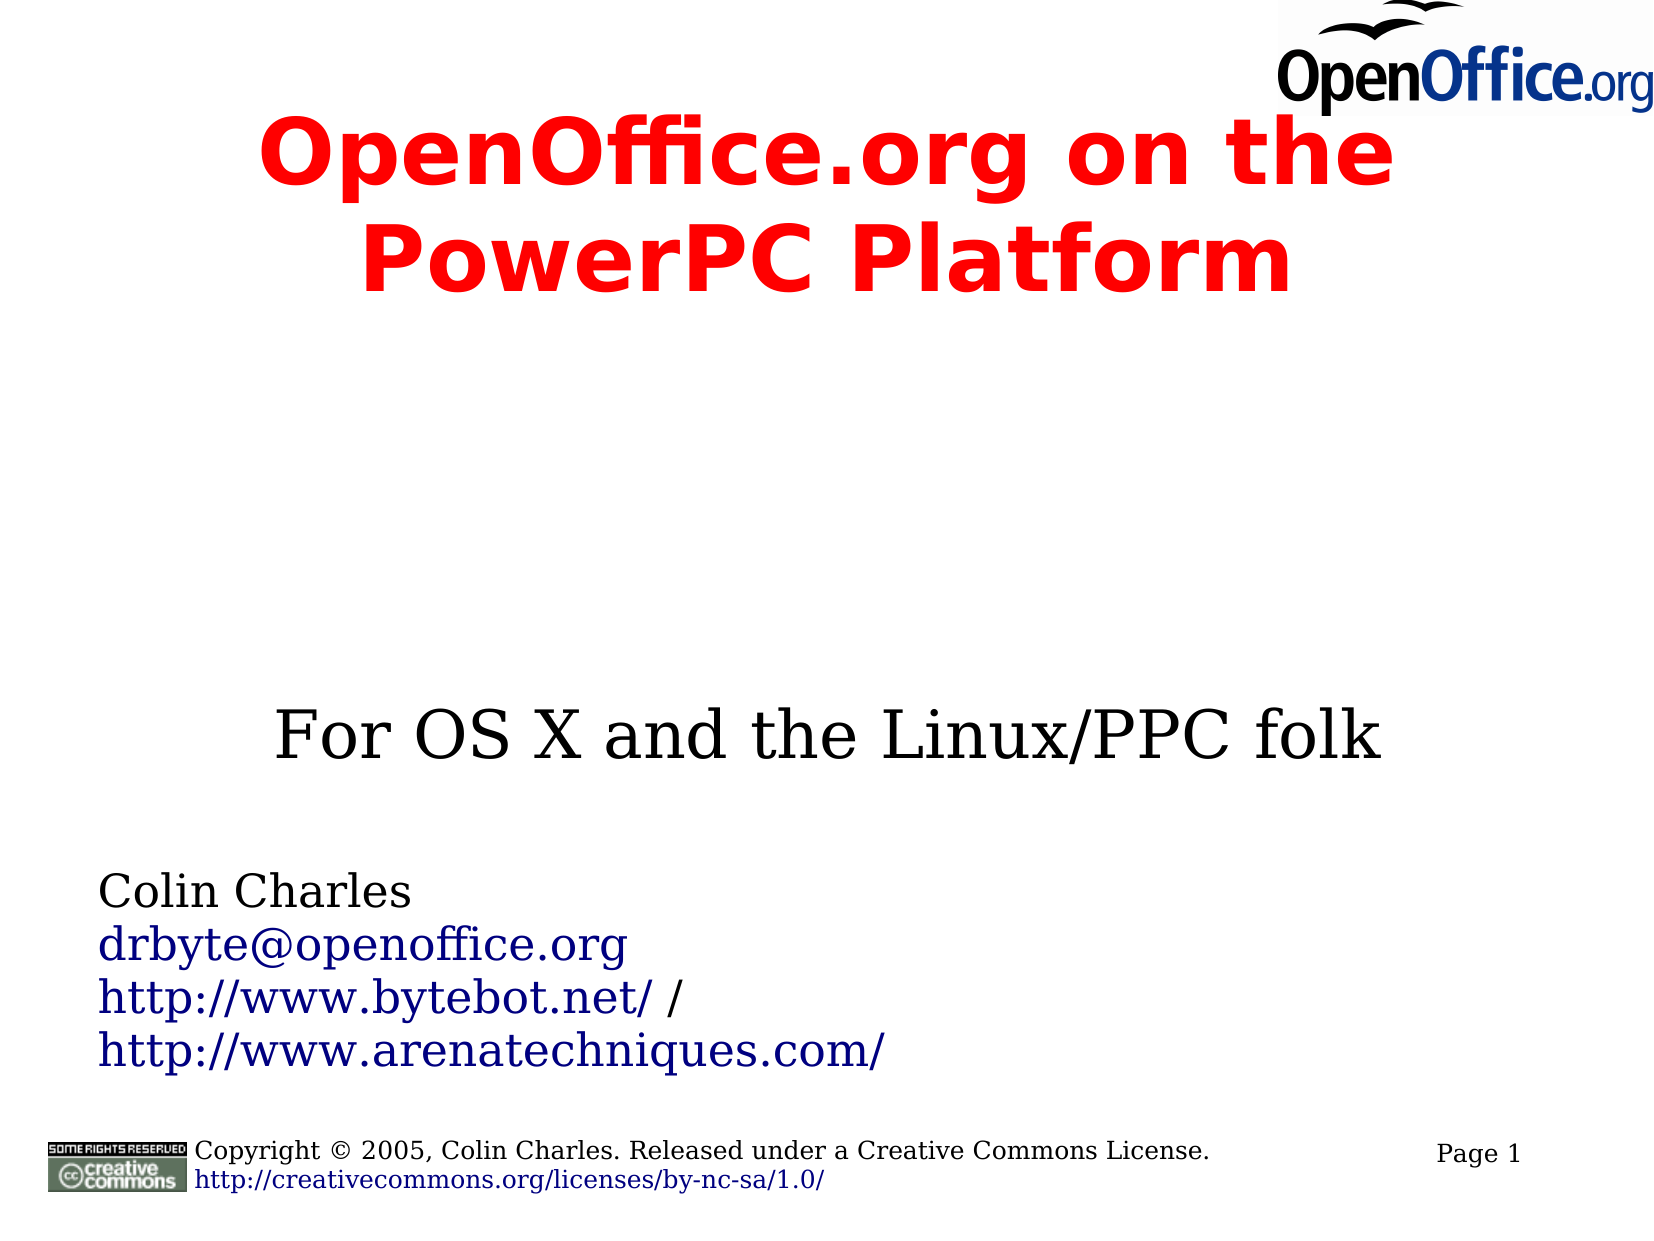

# OpenOffice.org on the PowerPC Platform
For OS X and the Linux/PPC folk
Colin Charles
drbyte@openoffice.org
http://www.bytebot.net/ / http://www.arenatechniques.com/